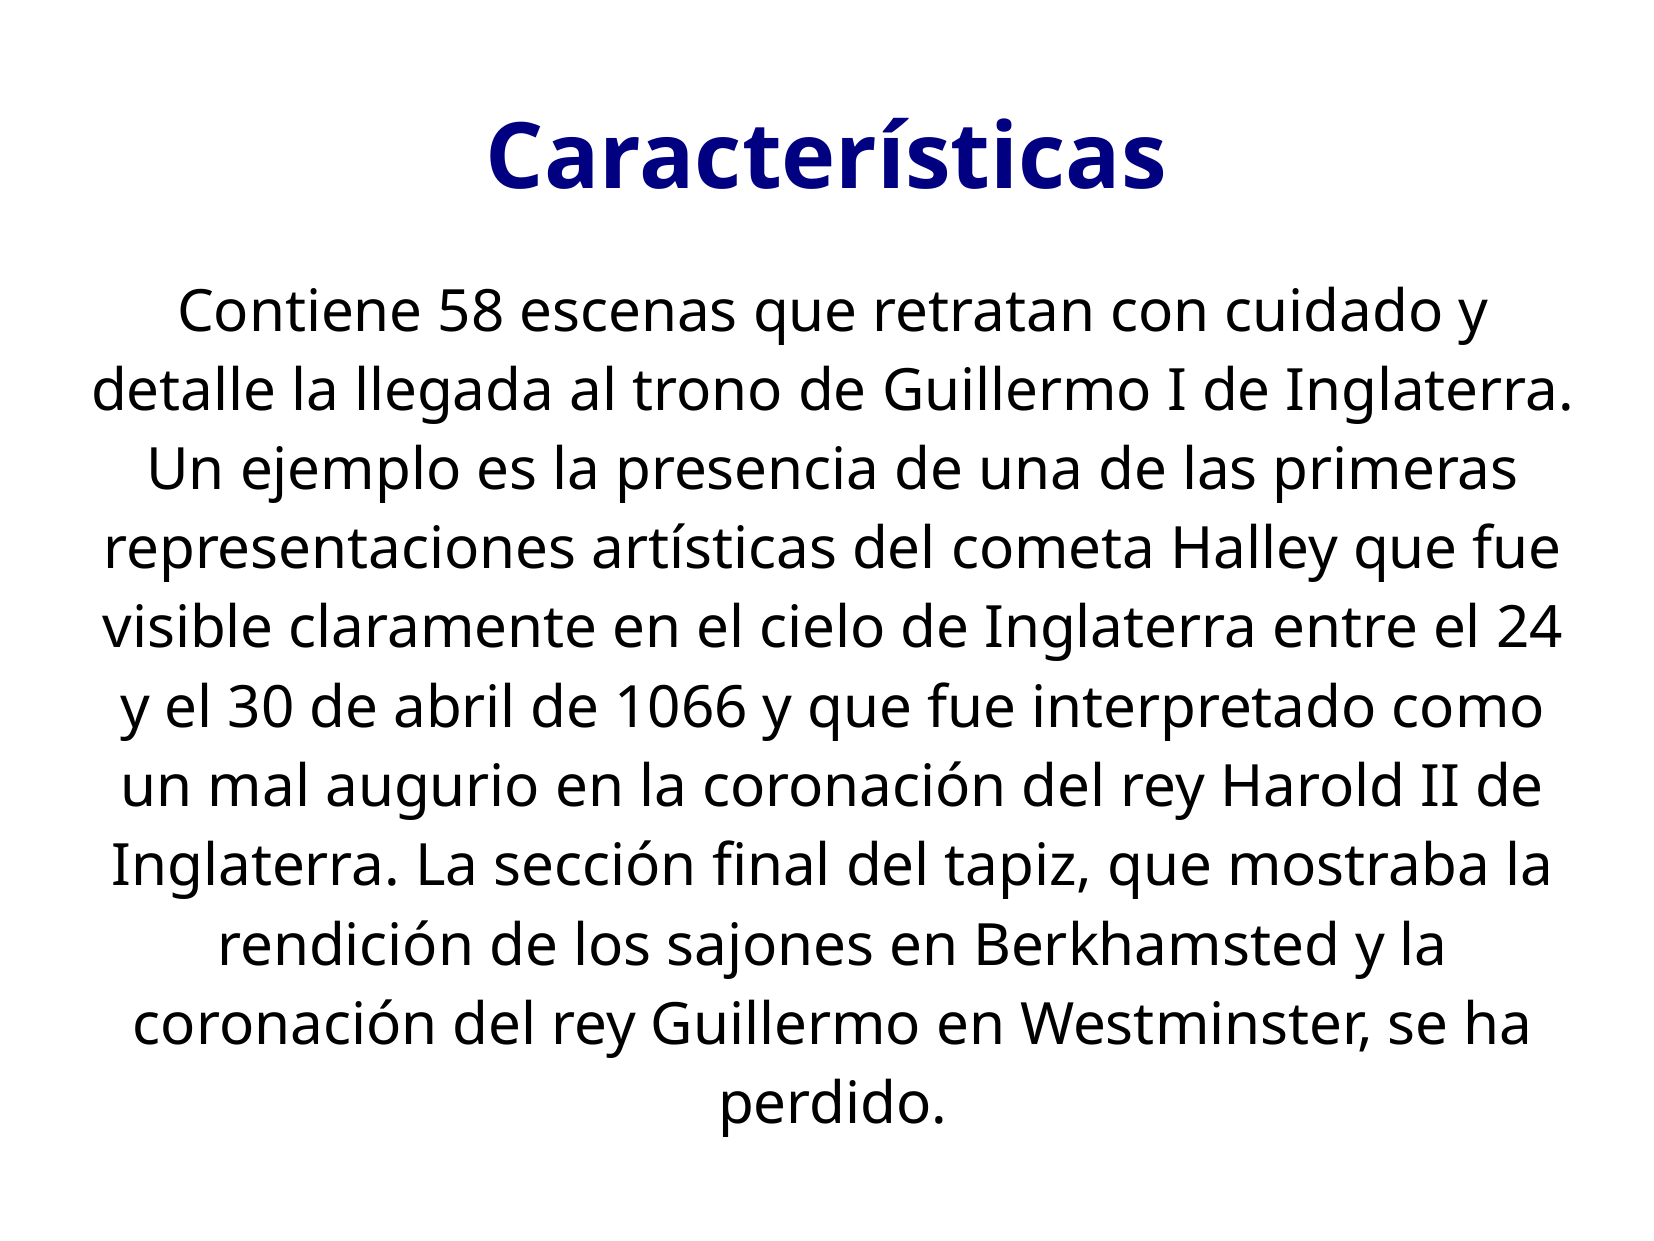

# Características
Contiene 58 escenas que retratan con cuidado y detalle la llegada al trono de Guillermo I de Inglaterra. Un ejemplo es la presencia de una de las primeras representaciones artísticas del cometa Halley que fue visible claramente en el cielo de Inglaterra entre el 24 y el 30 de abril de 1066 y que fue interpretado como un mal augurio en la coronación del rey Harold II de Inglaterra. La sección final del tapiz, que mostraba la rendición de los sajones en Berkhamsted y la coronación del rey Guillermo en Westminster, se ha perdido.